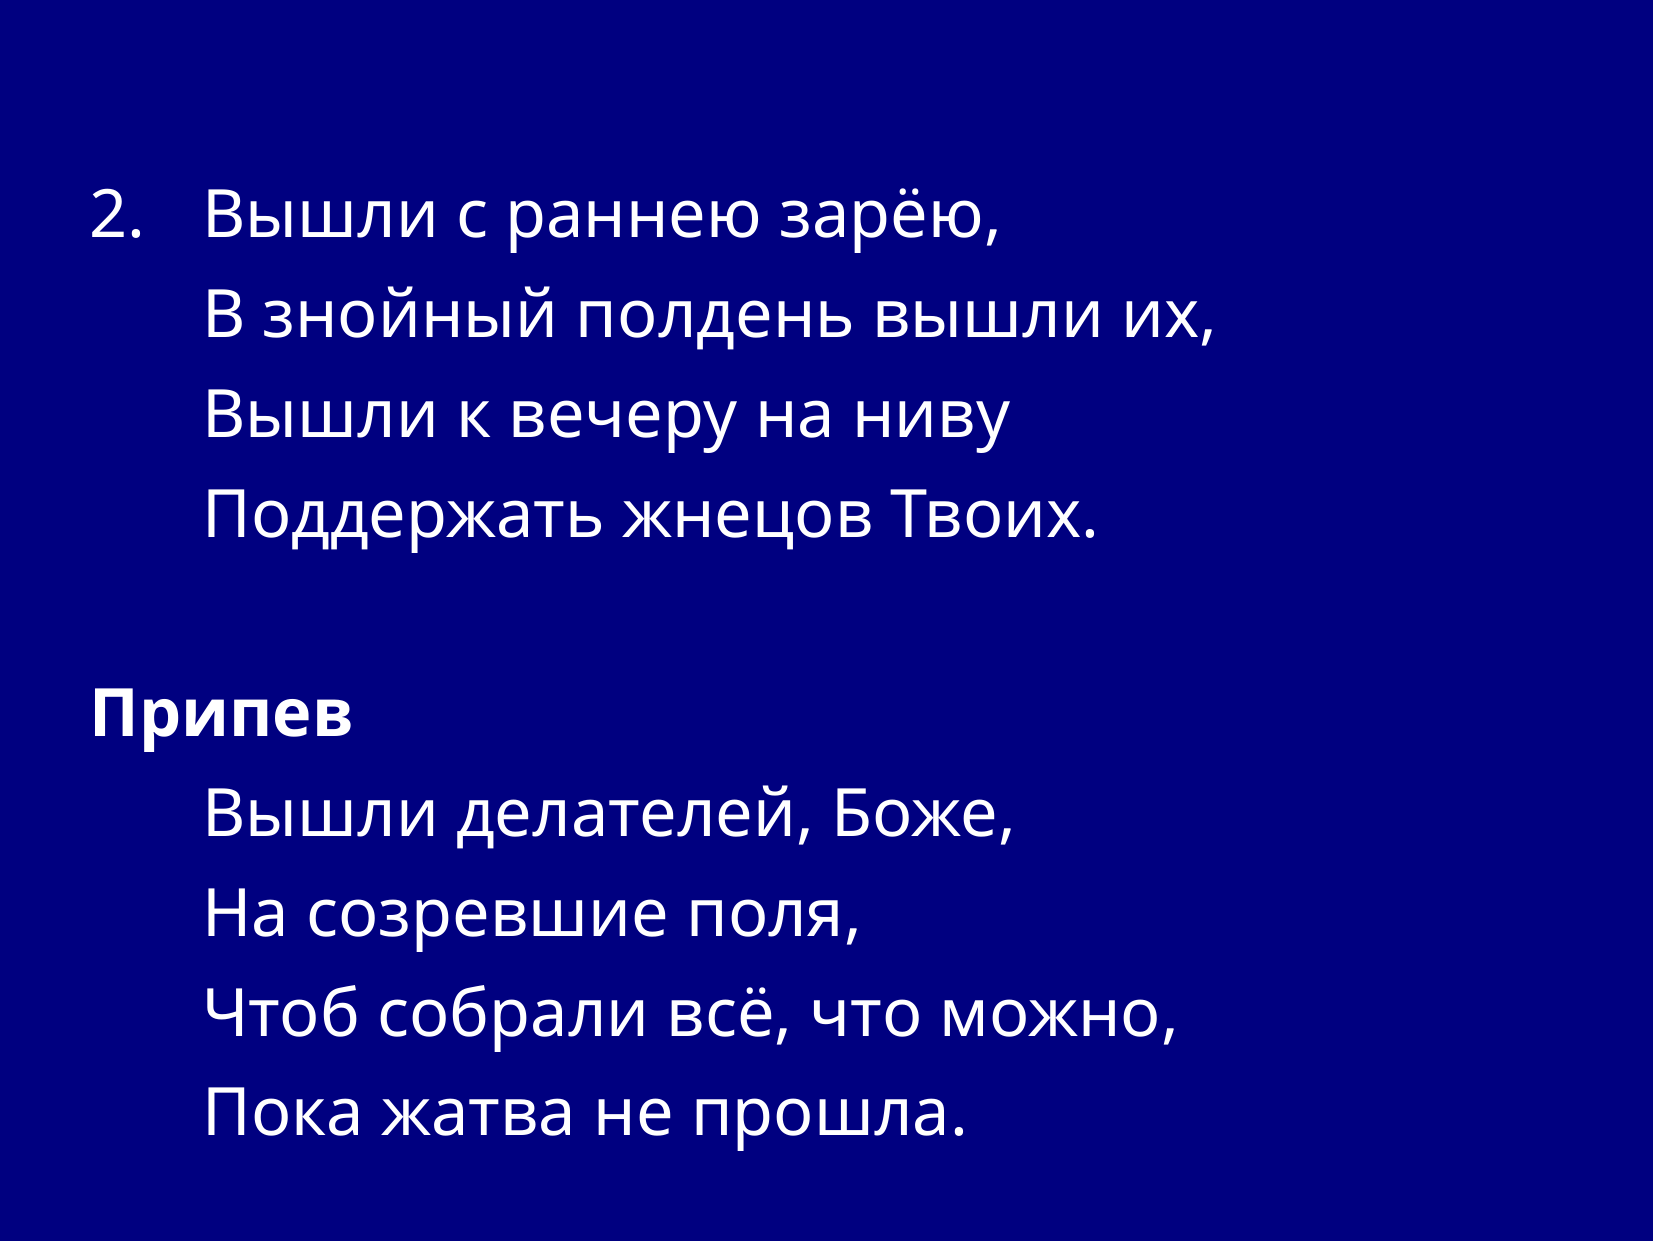

2.	Вышли с раннею зарёю,
	В знойный полдень вышли их,
	Вышли к вечеру на ниву
	Поддержать жнецов Твоих.
Припев
	Вышли делателей, Боже,
	На созревшие поля,
	Чтоб собрали всё, что можно,
	Пока жатва не прошла.